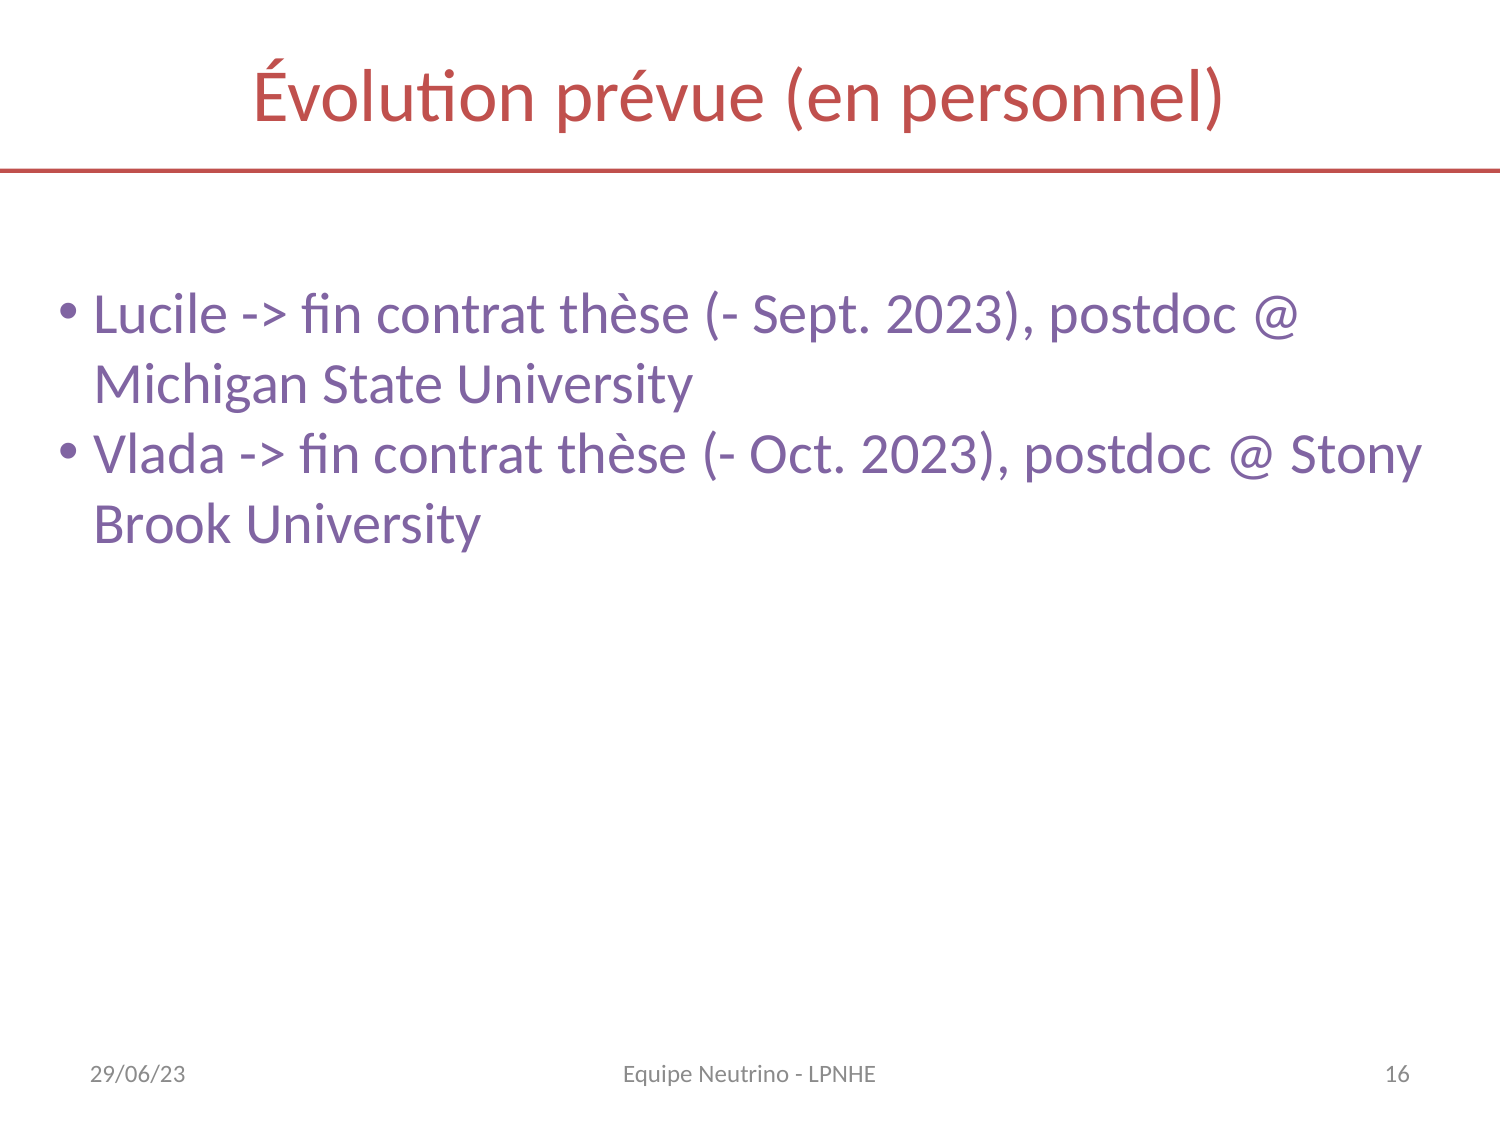

Évolution prévue (en personnel)
Lucile -> fin contrat thèse (- Sept. 2023), postdoc @ Michigan State University
Vlada -> fin contrat thèse (- Oct. 2023), postdoc @ Stony Brook University
29/06/23
Equipe Neutrino - LPNHE